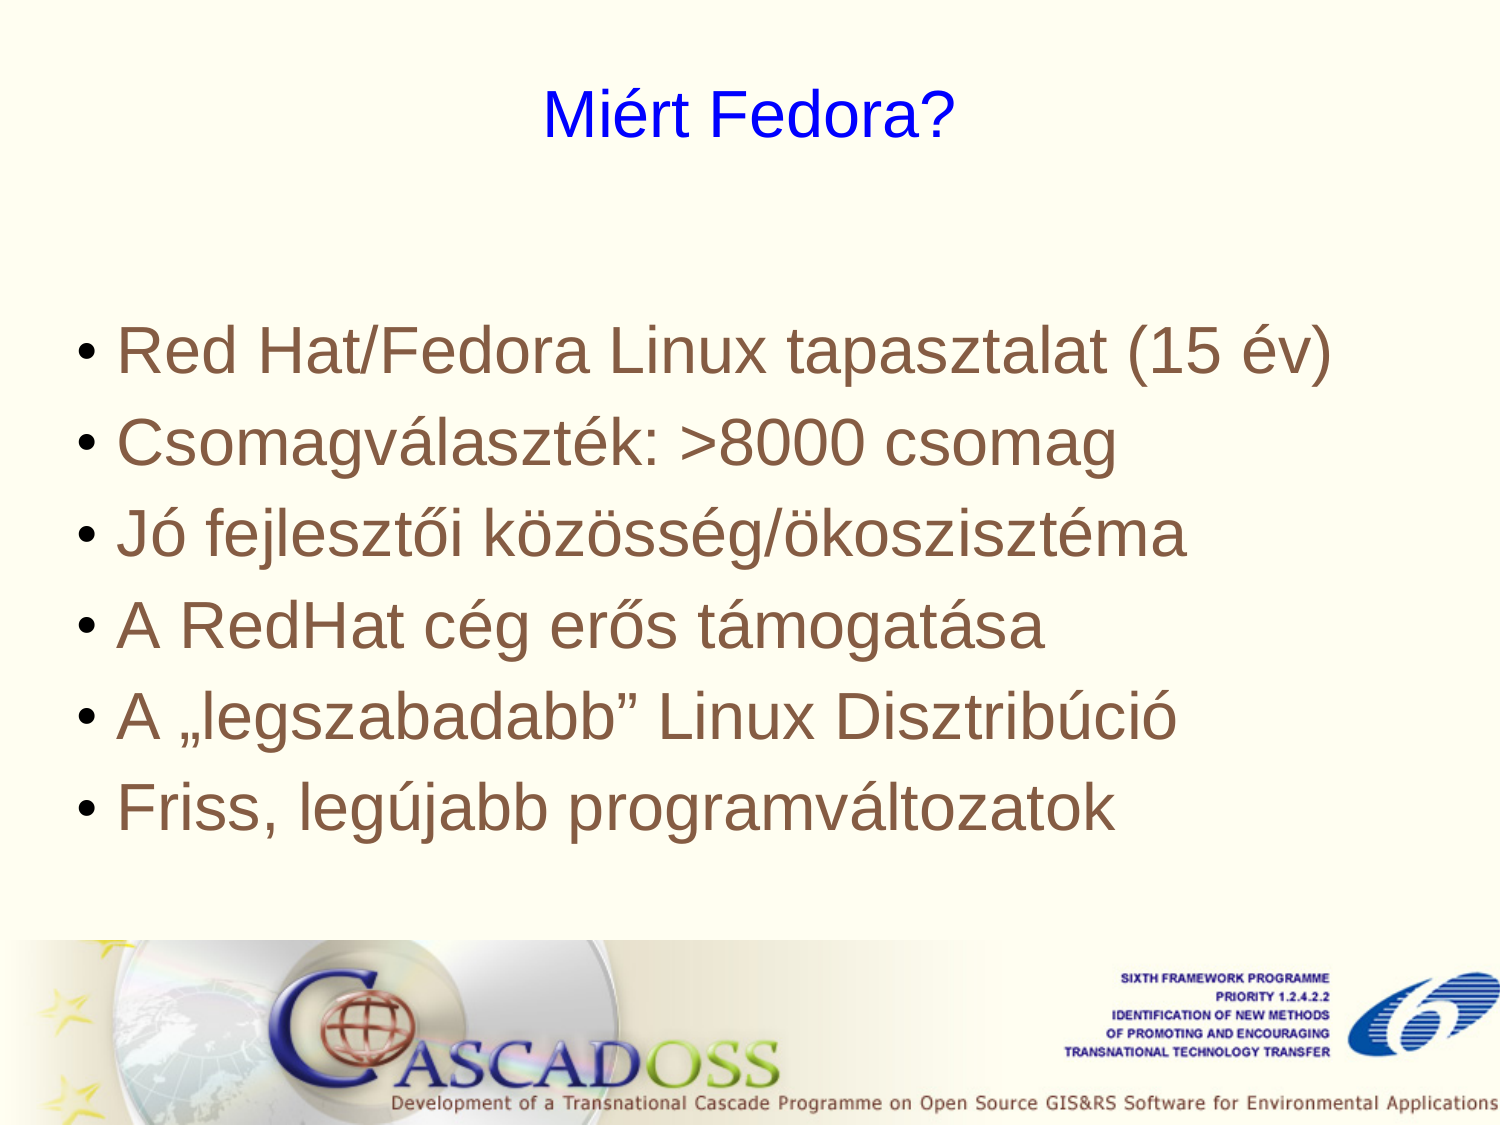

# Miért Fedora?
 Red Hat/Fedora Linux tapasztalat (15 év)
 Csomagválaszték: >8000 csomag
 Jó fejlesztői közösség/ökoszisztéma
 A RedHat cég erős támogatása
 A „legszabadabb” Linux Disztribúció
 Friss, legújabb programváltozatok